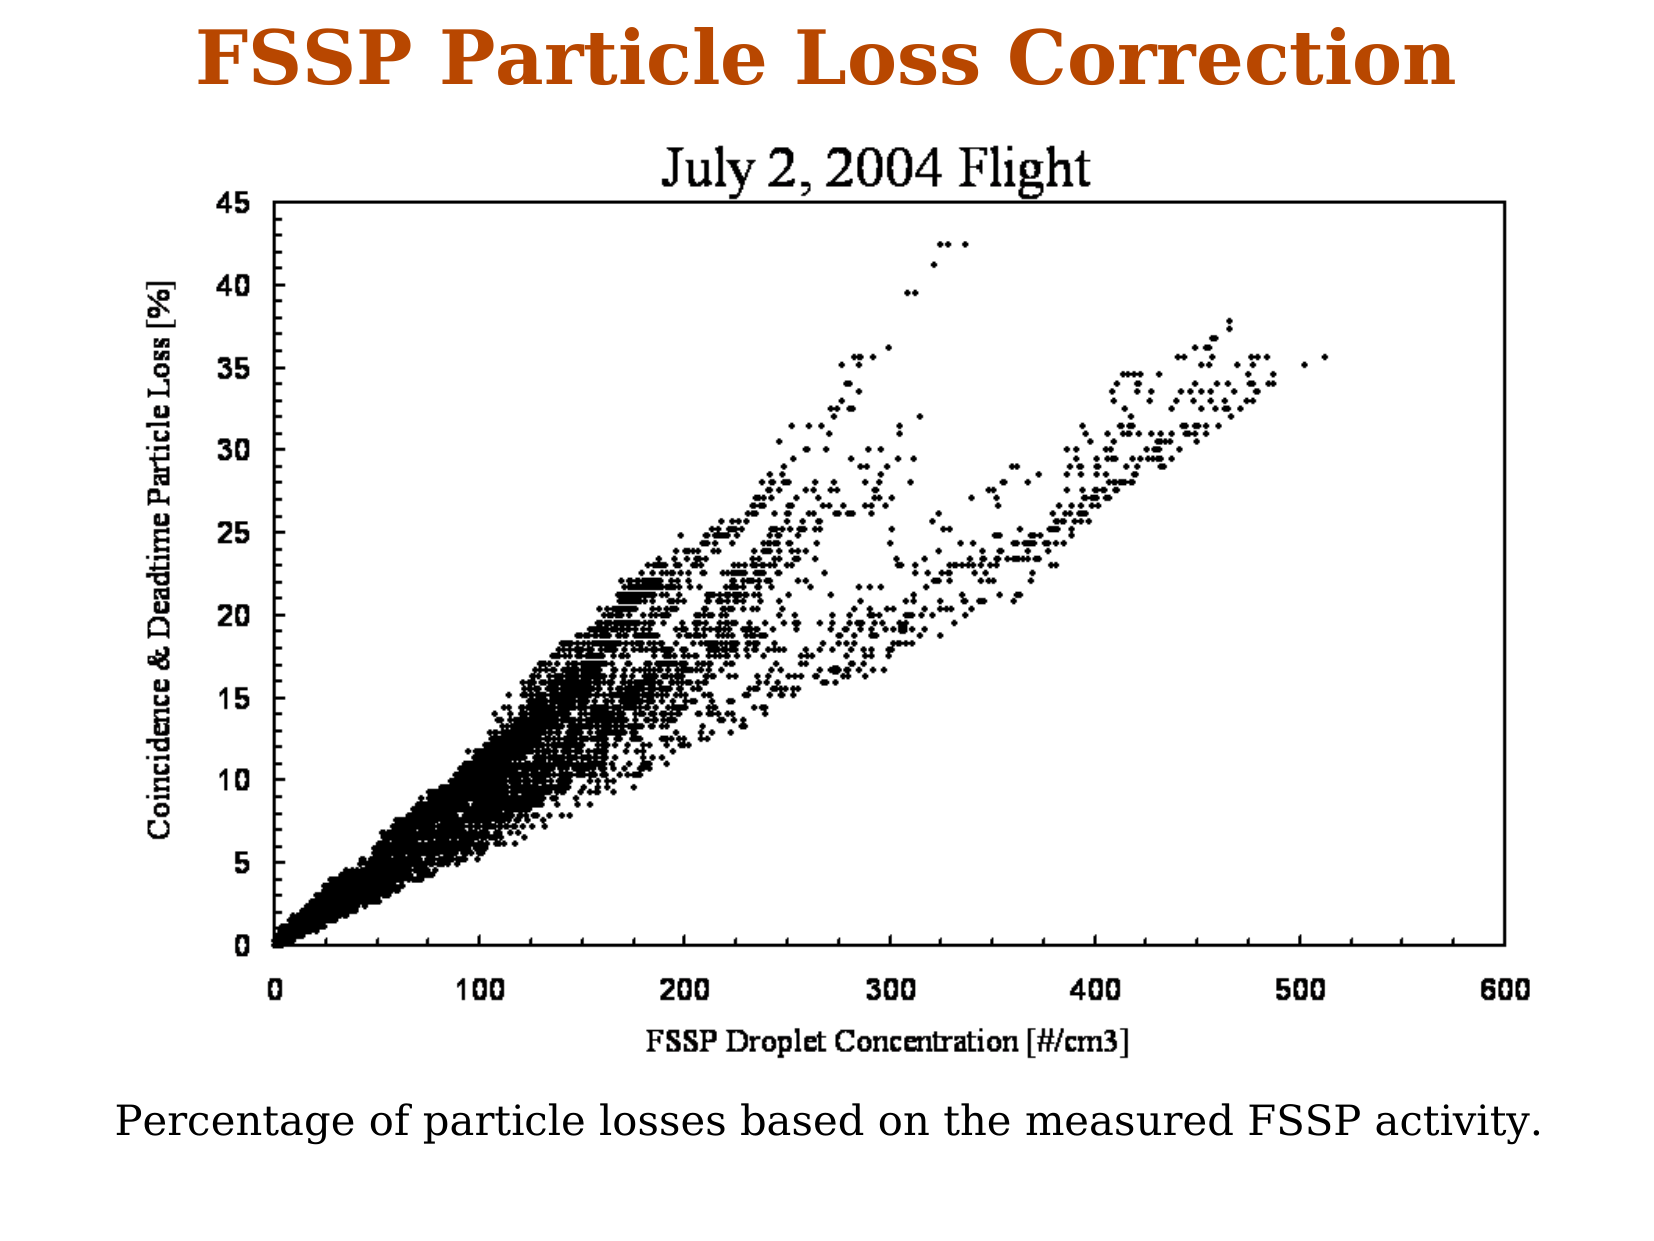

FSSP Particle Loss Correction
Percentage of particle losses based on the measured FSSP activity.
Percentage of particle losses based on the measured FSSP activity.